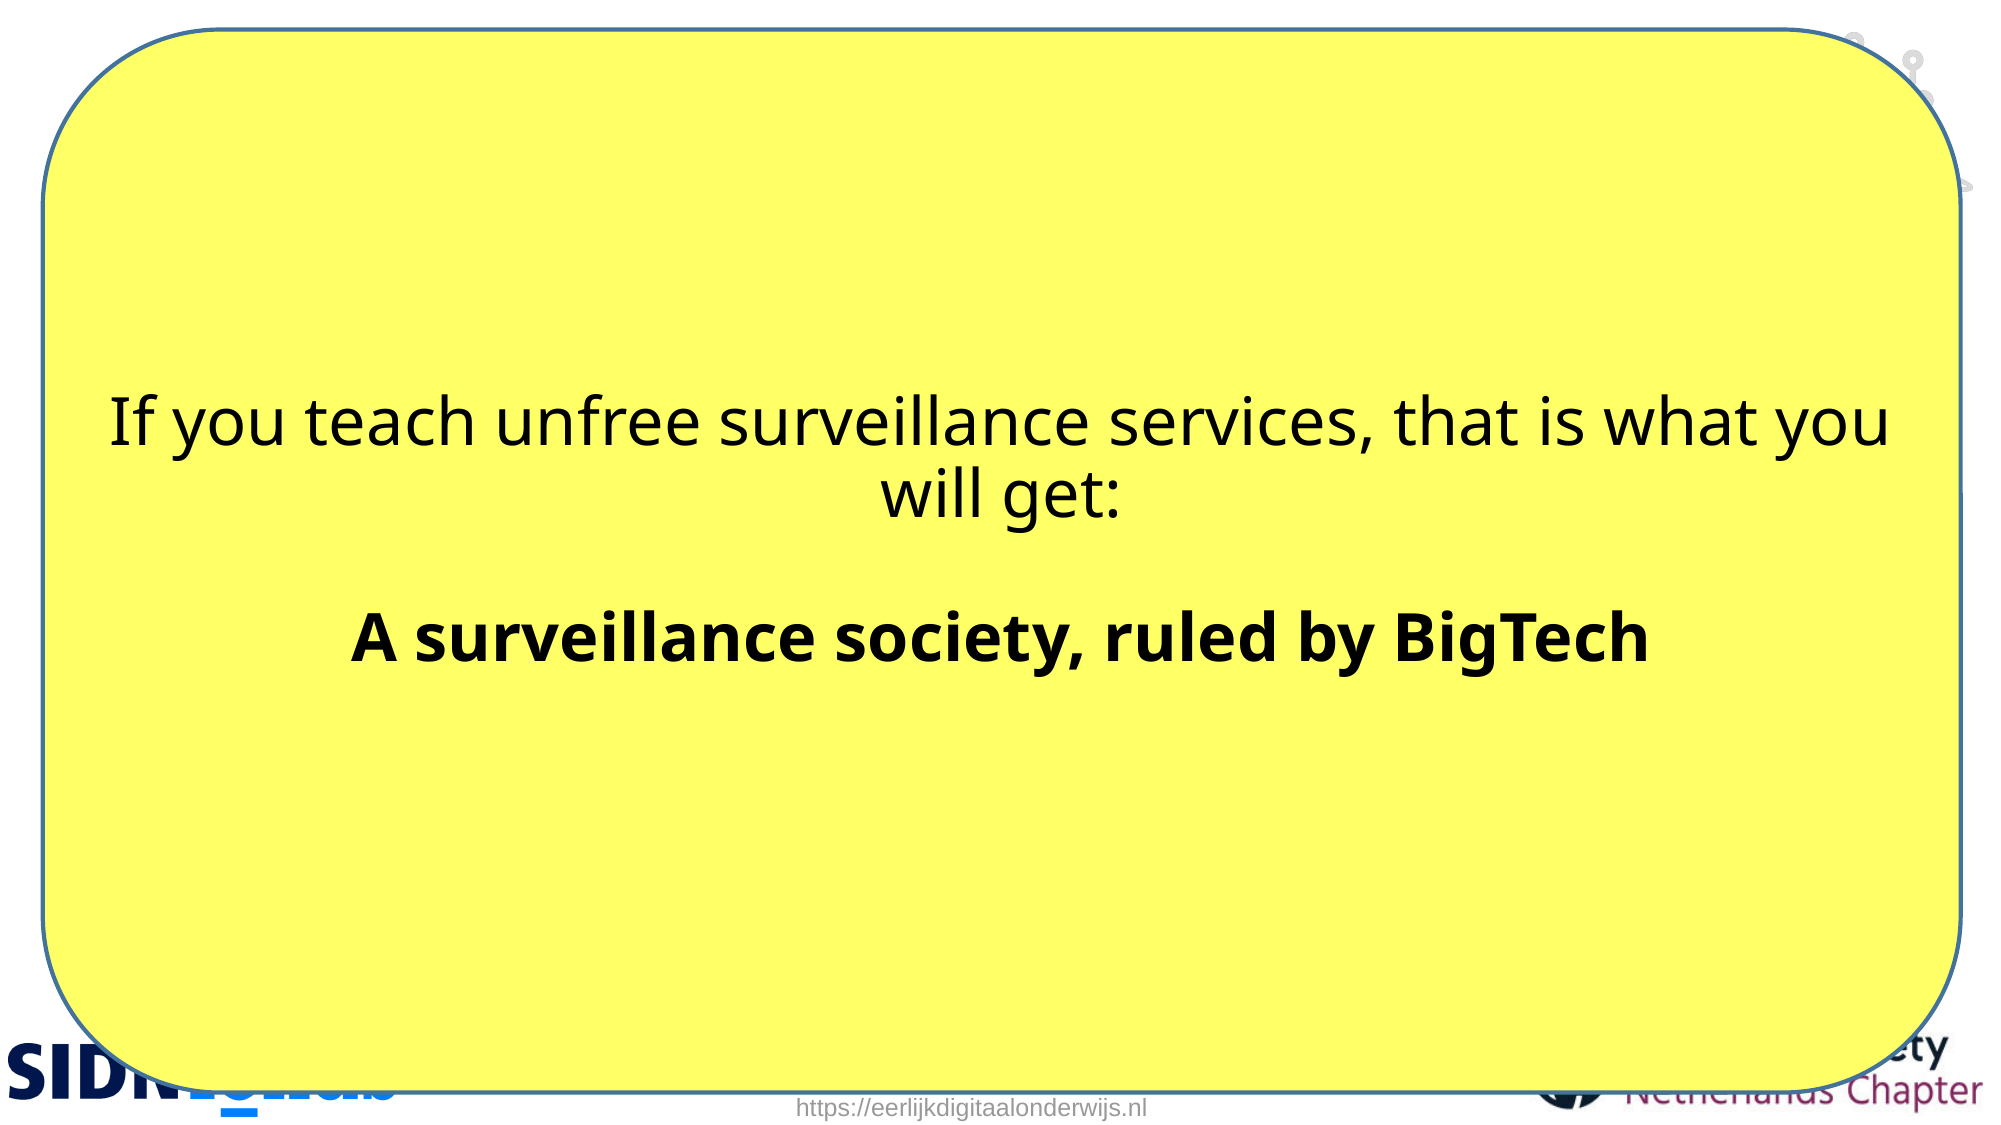

If you teach unfree surveillance services, that is what you will get:
A surveillance society, ruled by BigTech
#